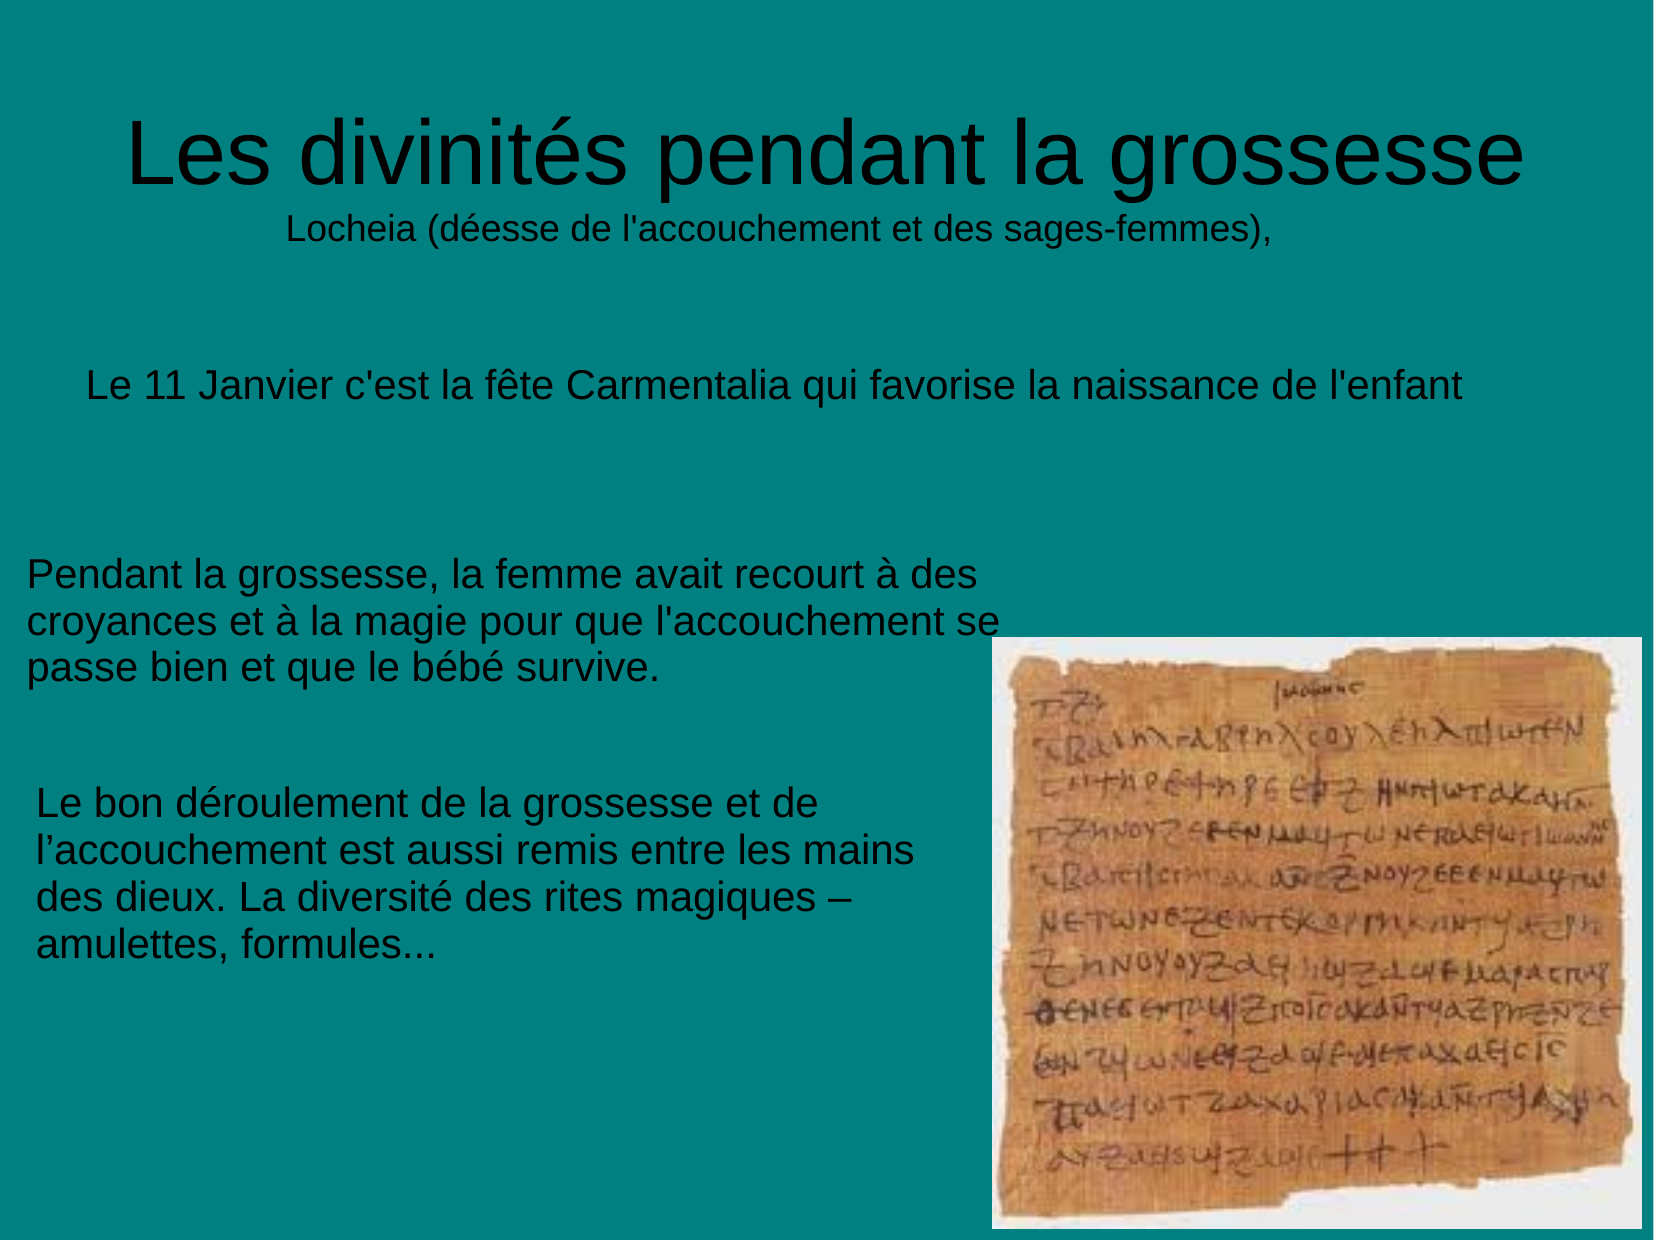

# Les divinités pendant la grossesse
Locheia (déesse de l'accouchement et des sages-femmes),
Le 11 Janvier c'est la fête Carmentalia qui favorise la naissance de l'enfant
Pendant la grossesse, la femme avait recourt à des croyances et à la magie pour que l'accouchement se passe bien et que le bébé survive.
Le bon déroulement de la grossesse et de l’accouchement est aussi remis entre les mains des dieux. La diversité des rites magiques – amulettes, formules...